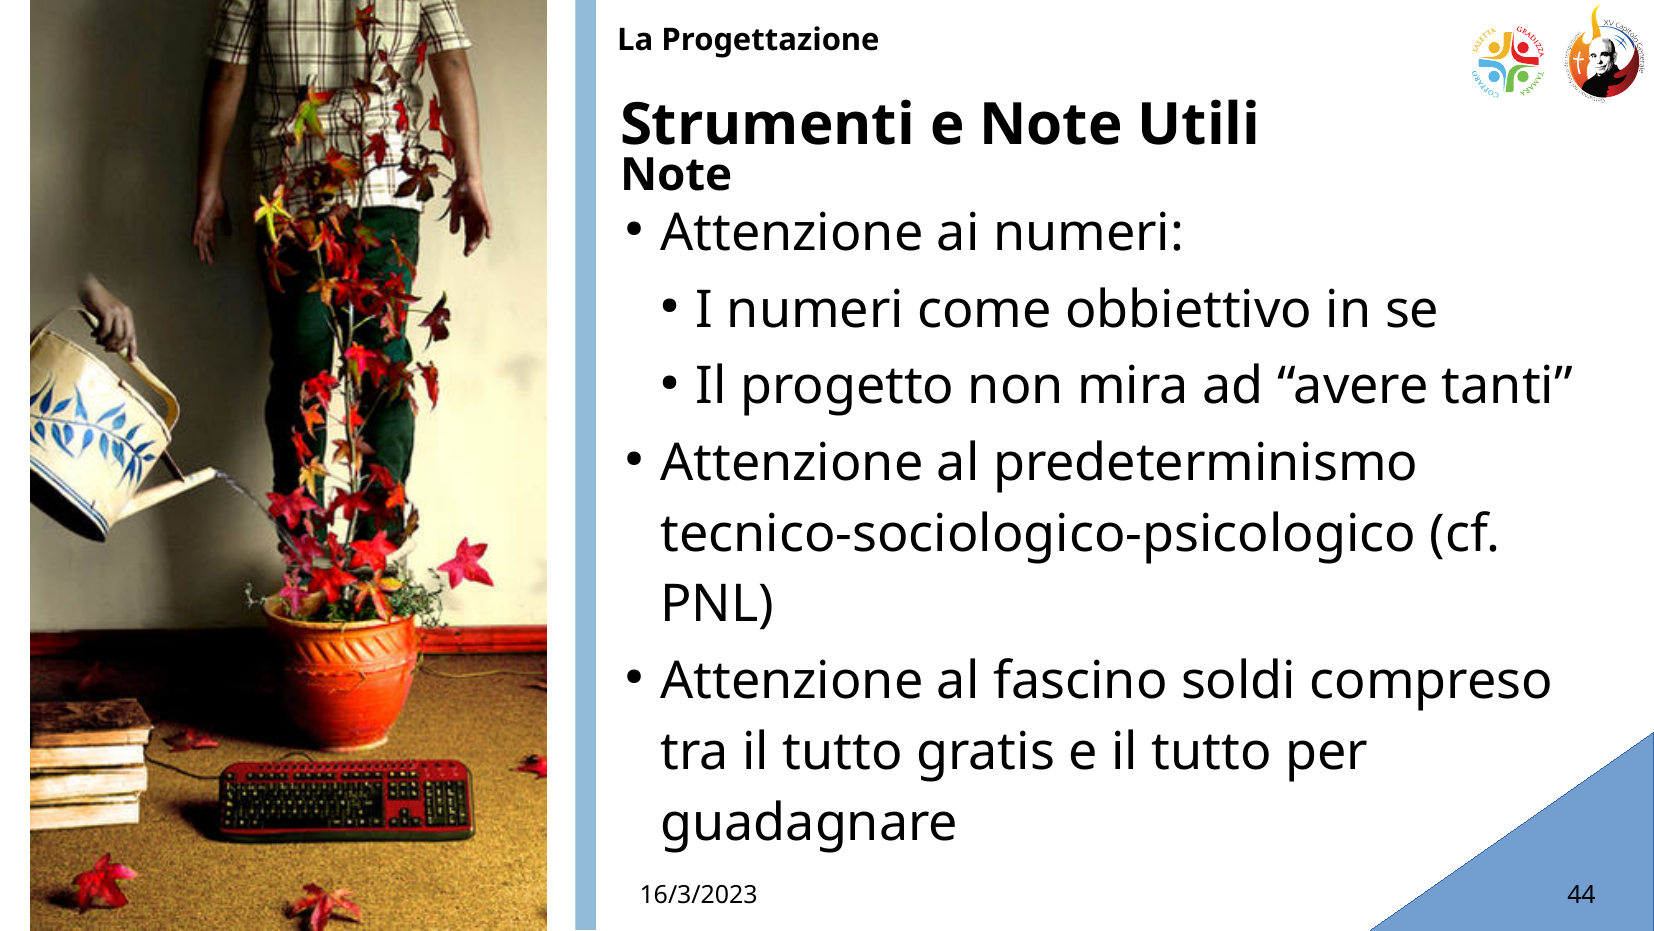

La Progettazione
Strumenti e Note Utili
Note
# Attenzione ai numeri:
I numeri come obbiettivo in se
Il progetto non mira ad “avere tanti”
Attenzione al predeterminismo tecnico-sociologico-psicologico (cf. PNL)
Attenzione al fascino soldi compreso tra il tutto gratis e il tutto per guadagnare